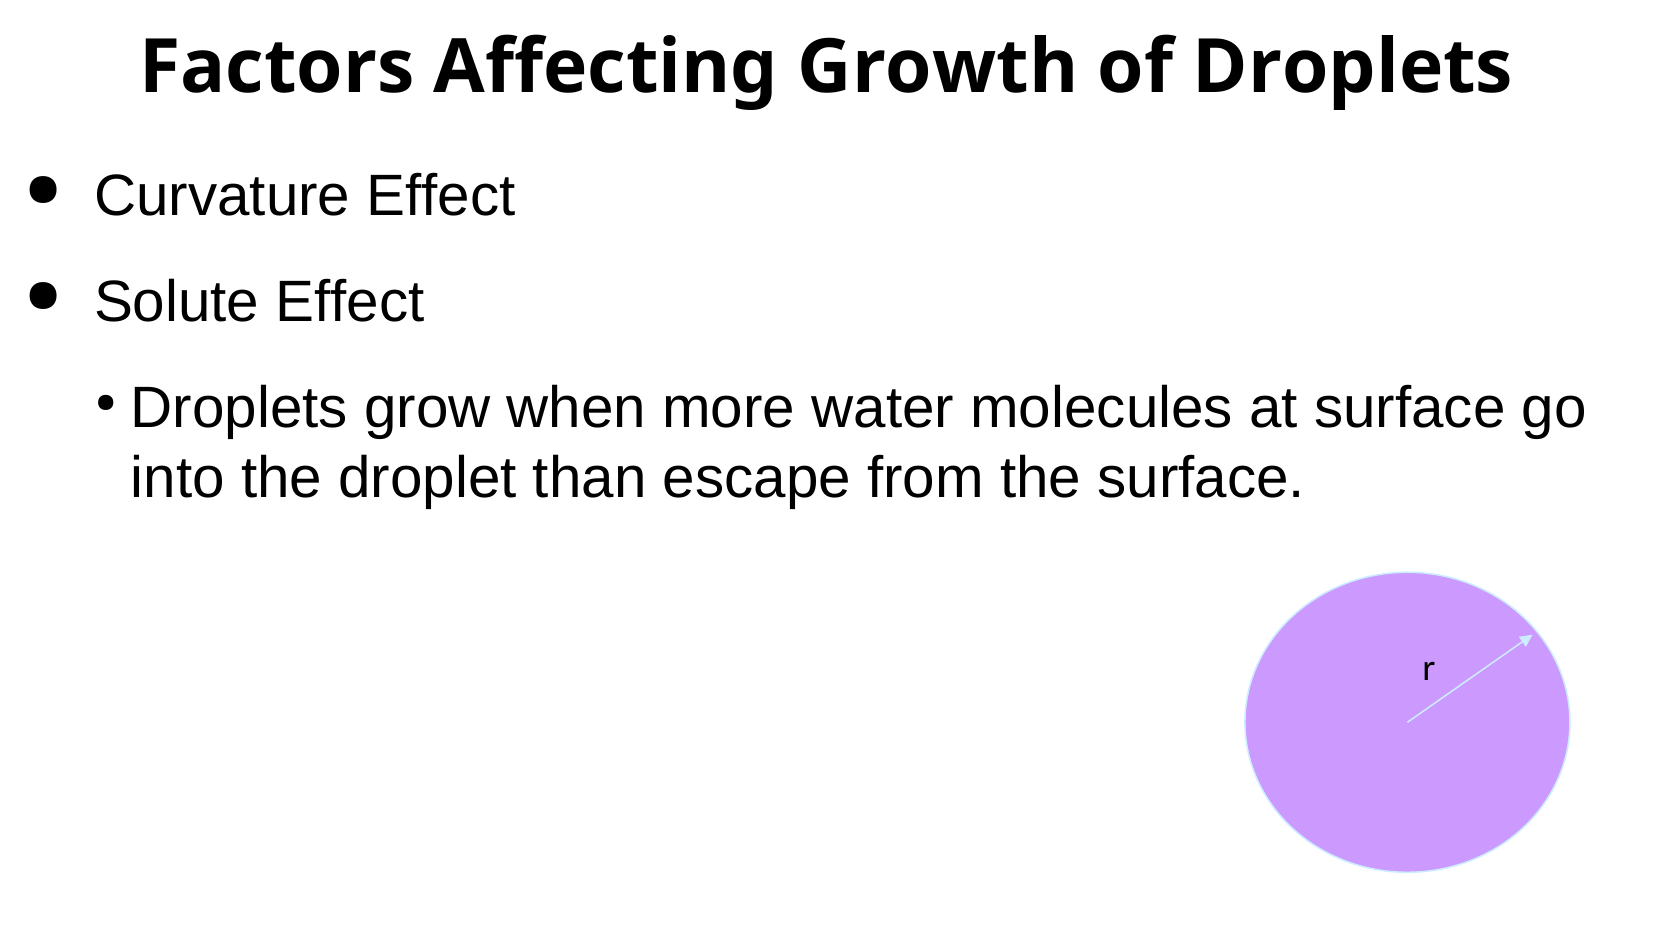

# Factors Affecting Growth of Droplets
 Curvature Effect
 Solute Effect
Droplets grow when more water molecules at surface go into the droplet than escape from the surface.
r